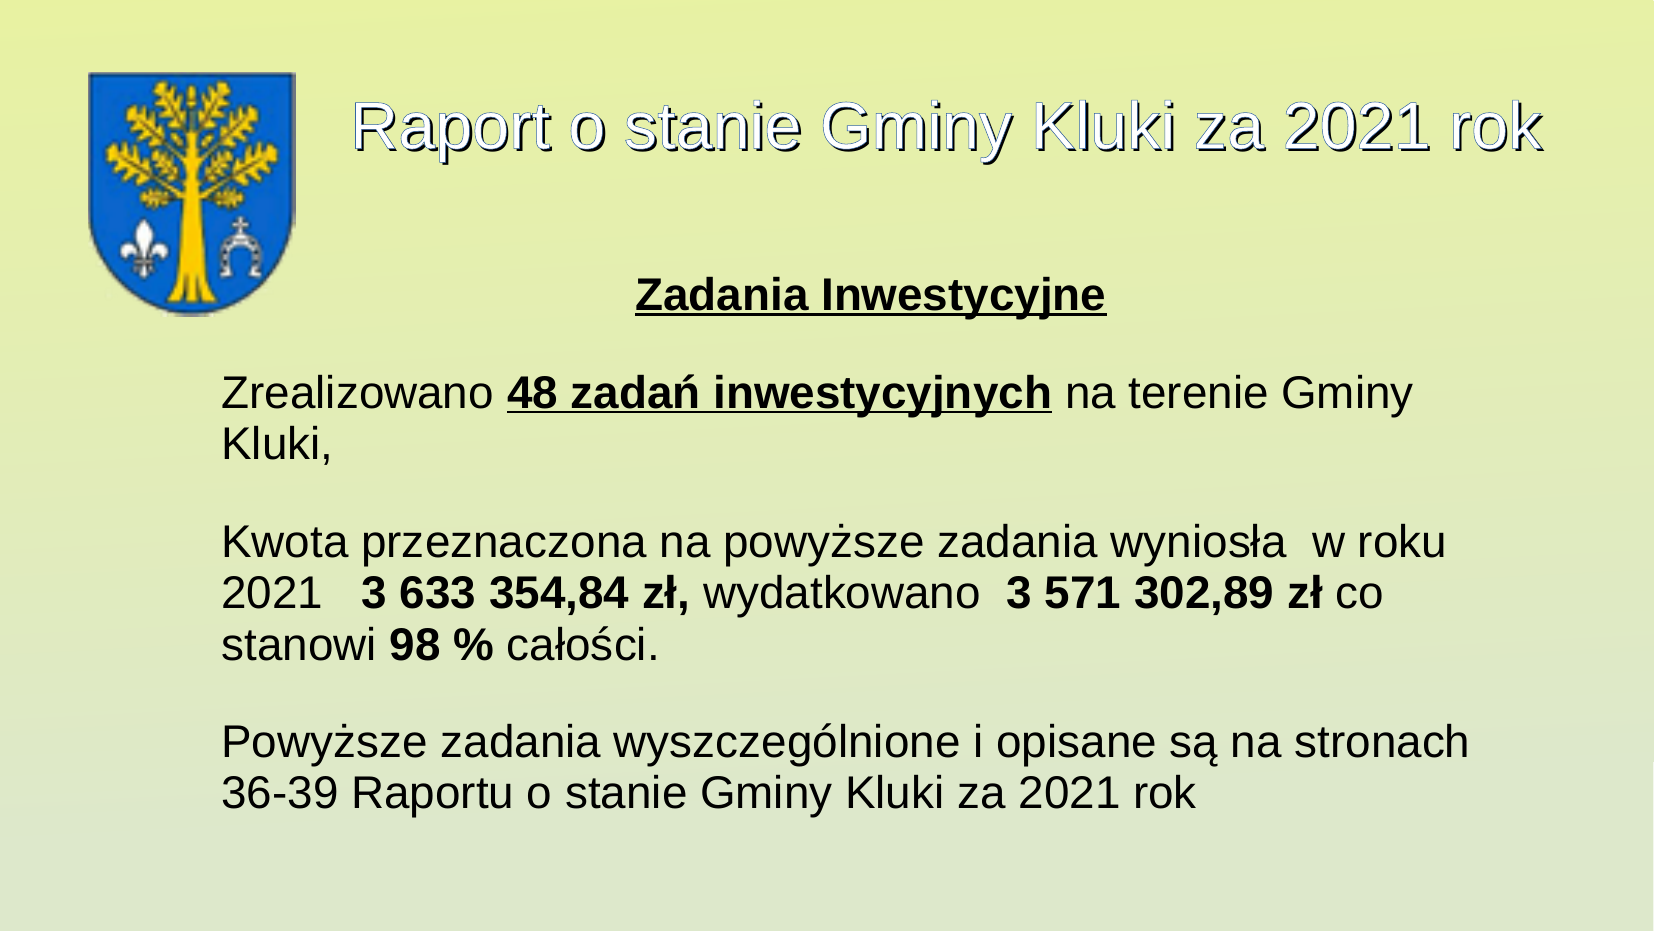

# Raport o stanie Gminy Kluki za 2021 rok
Zadania Inwestycyjne
Zrealizowano 48 zadań inwestycyjnych na terenie Gminy Kluki,
Kwota przeznaczona na powyższe zadania wyniosła w roku 2021 3 633 354,84 zł, wydatkowano 3 571 302,89 zł co stanowi 98 % całości.
Powyższe zadania wyszczególnione i opisane są na stronach 36-39 Raportu o stanie Gminy Kluki za 2021 rok
9 czerwca 2022
29